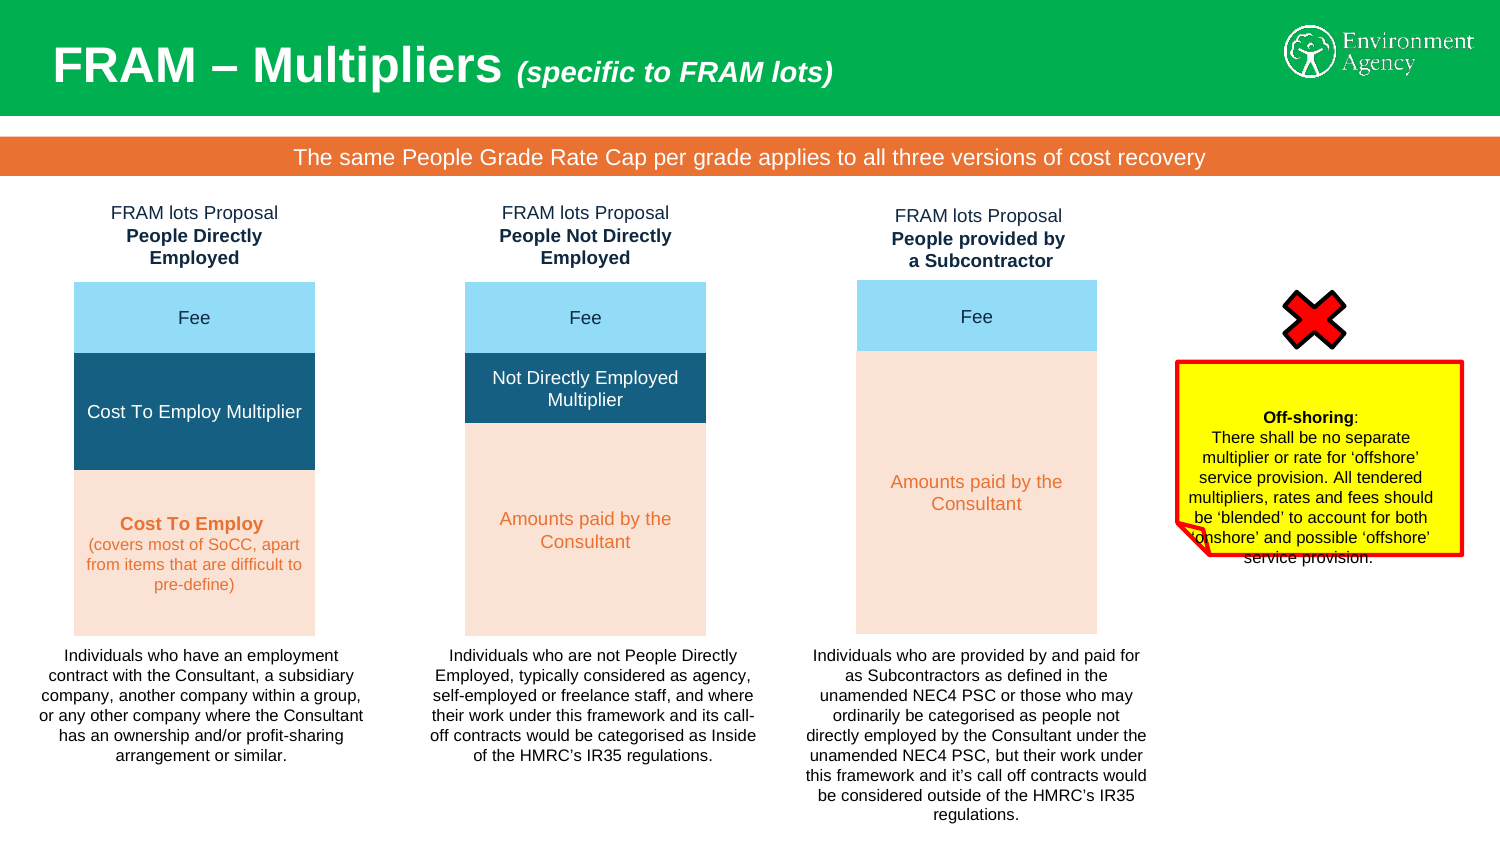

# FRAM – Multipliers (specific to FRAM lots)
The same People Grade Rate Cap per grade applies to all three versions of cost recovery
FRAM lots Proposal
People Directly Employed
FRAM lots Proposal
People Not Directly Employed
FRAM lots Proposal
People provided by a Subcontractor
Fee
Fee
Cost To Employ Multiplier
Cost To Employ
(covers most of SoCC, apart from items that are difficult to pre-define)
Fee
Not Directly Employed Multiplier
Amounts paid by the Consultant
Amounts paid by the Consultant
Off-shoring:
There shall be no separate multiplier or rate for ‘offshore’ service provision. All tendered multipliers, rates and fees should be ‘blended’ to account for both ‘onshore’ and possible ‘offshore’ service provision.
Individuals who have an employment contract with the Consultant, a subsidiary company, another company within a group, or any other company where the Consultant has an ownership and/or profit-sharing arrangement or similar.
Individuals who are provided by and paid for as Subcontractors as defined in the unamended NEC4 PSC or those who may ordinarily be categorised as people not directly employed by the Consultant under the unamended NEC4 PSC, but their work under this framework and it’s call off contracts would be considered outside of the HMRC’s IR35 regulations.
Individuals who are not People Directly Employed, typically considered as agency, self-employed or freelance staff, and where their work under this framework and its call-off contracts would be categorised as Inside of the HMRC’s IR35 regulations.